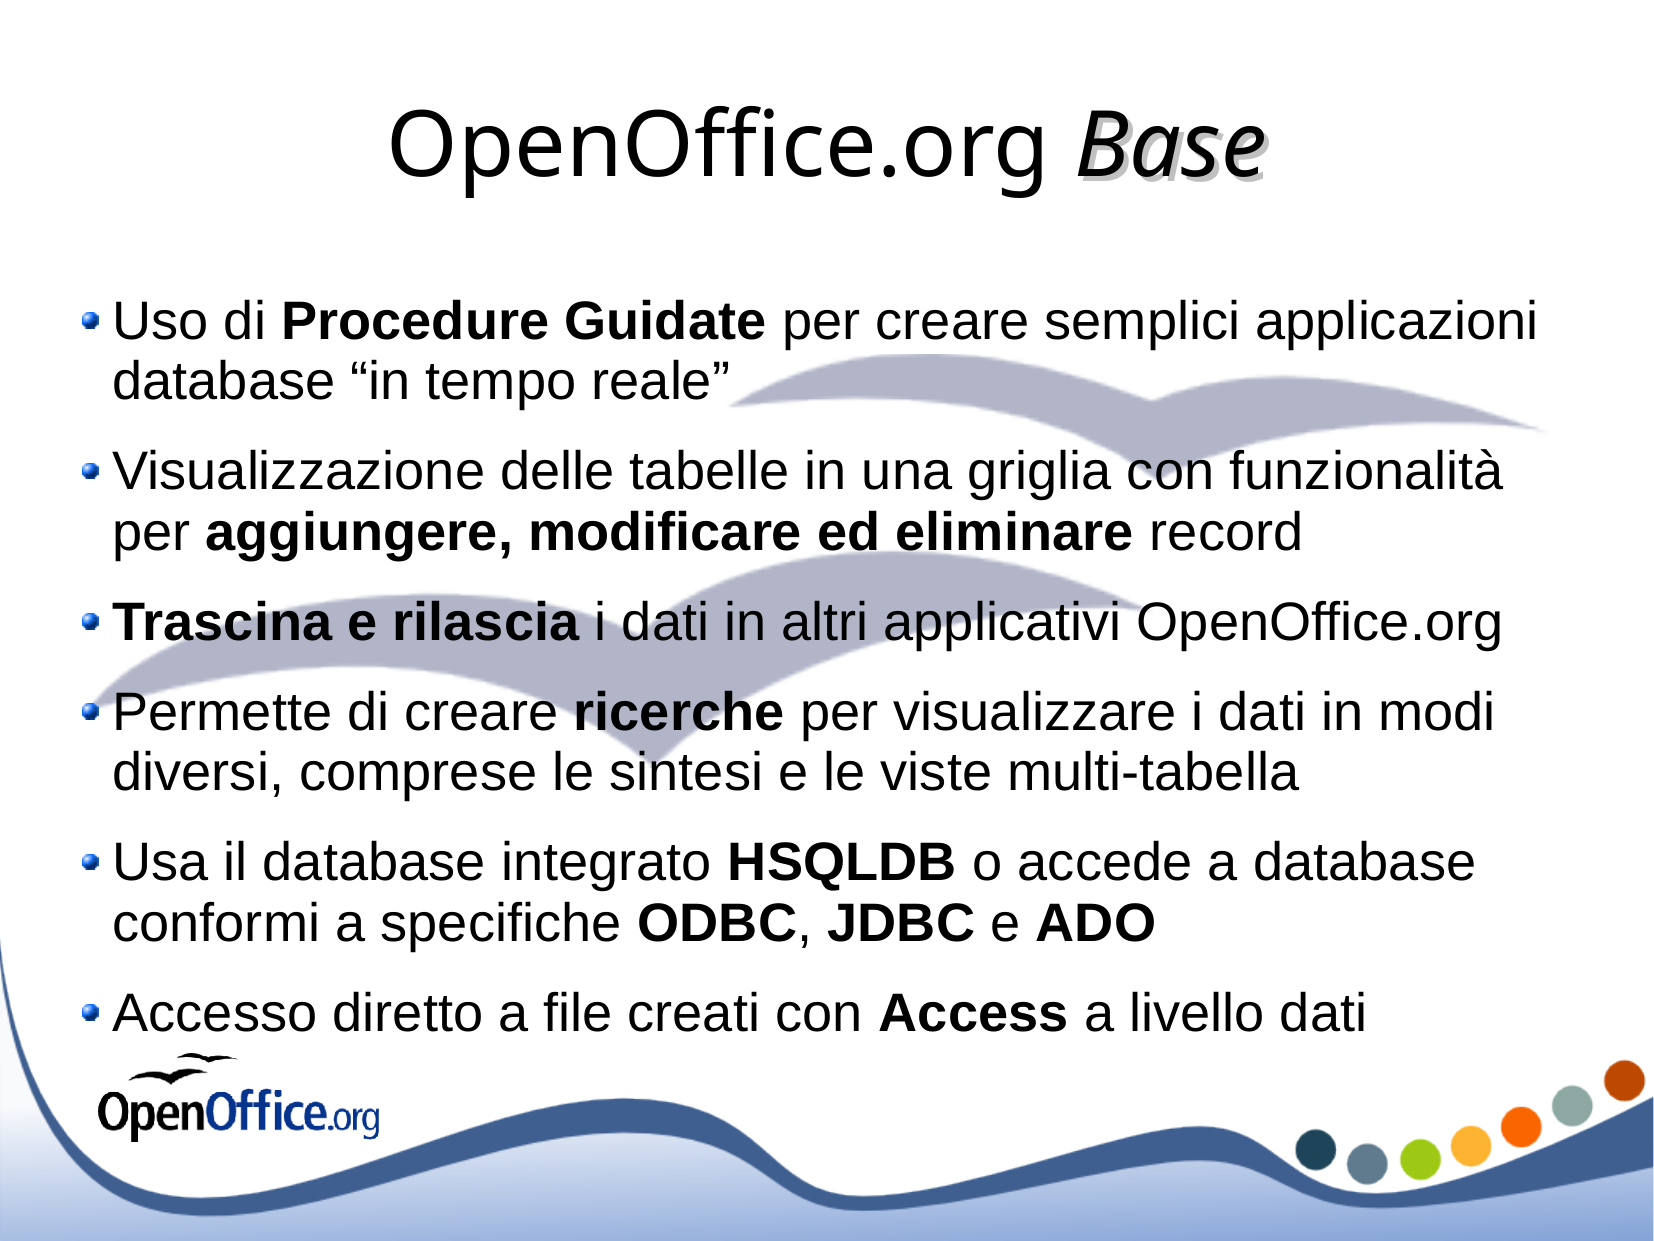

# OpenOffice.org Base
Uso di Procedure Guidate per creare semplici applicazioni database “in tempo reale”
Visualizzazione delle tabelle in una griglia con funzionalità per aggiungere, modificare ed eliminare record
Trascina e rilascia i dati in altri applicativi OpenOffice.org
Permette di creare ricerche per visualizzare i dati in modi diversi, comprese le sintesi e le viste multi-tabella
Usa il database integrato HSQLDB o accede a database conformi a specifiche ODBC, JDBC e ADO
Accesso diretto a file creati con Access a livello dati